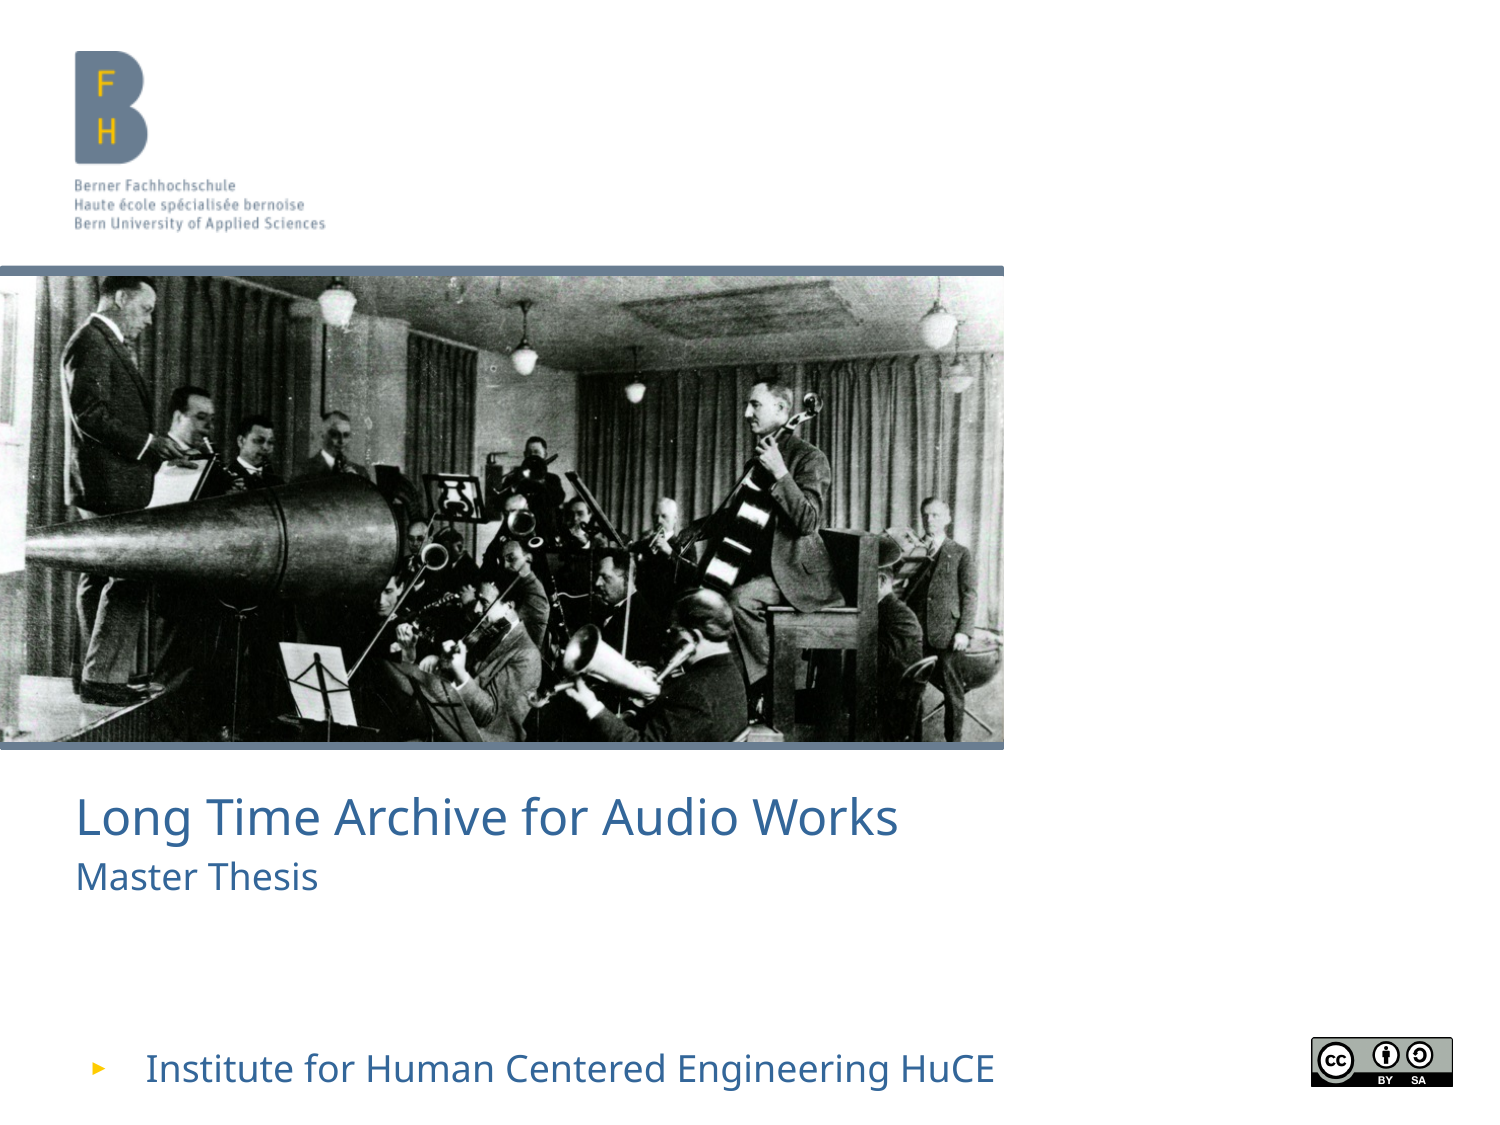

# Long Time Archive for Audio Works Master Thesis
Institute for Human Centered Engineering HuCE